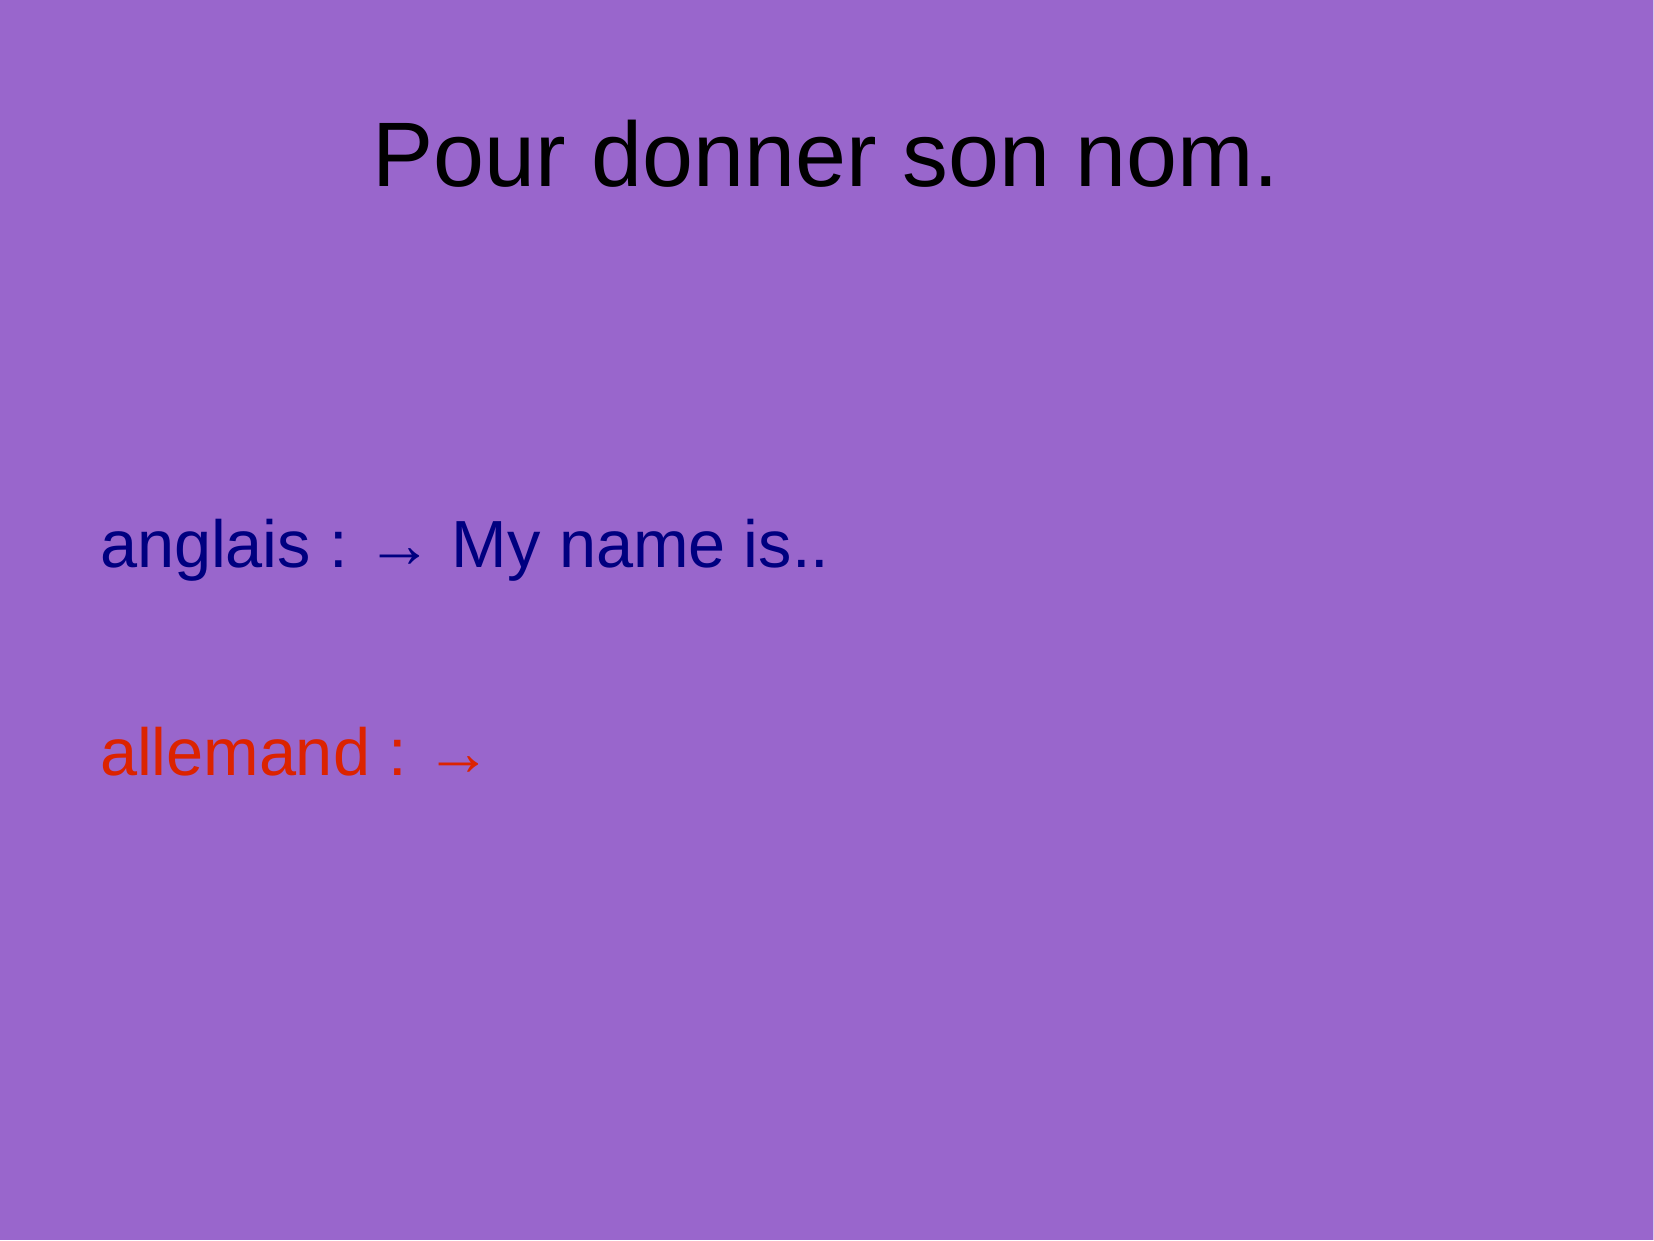

# Pour donner son nom.
anglais : → My name is..
allemand : →